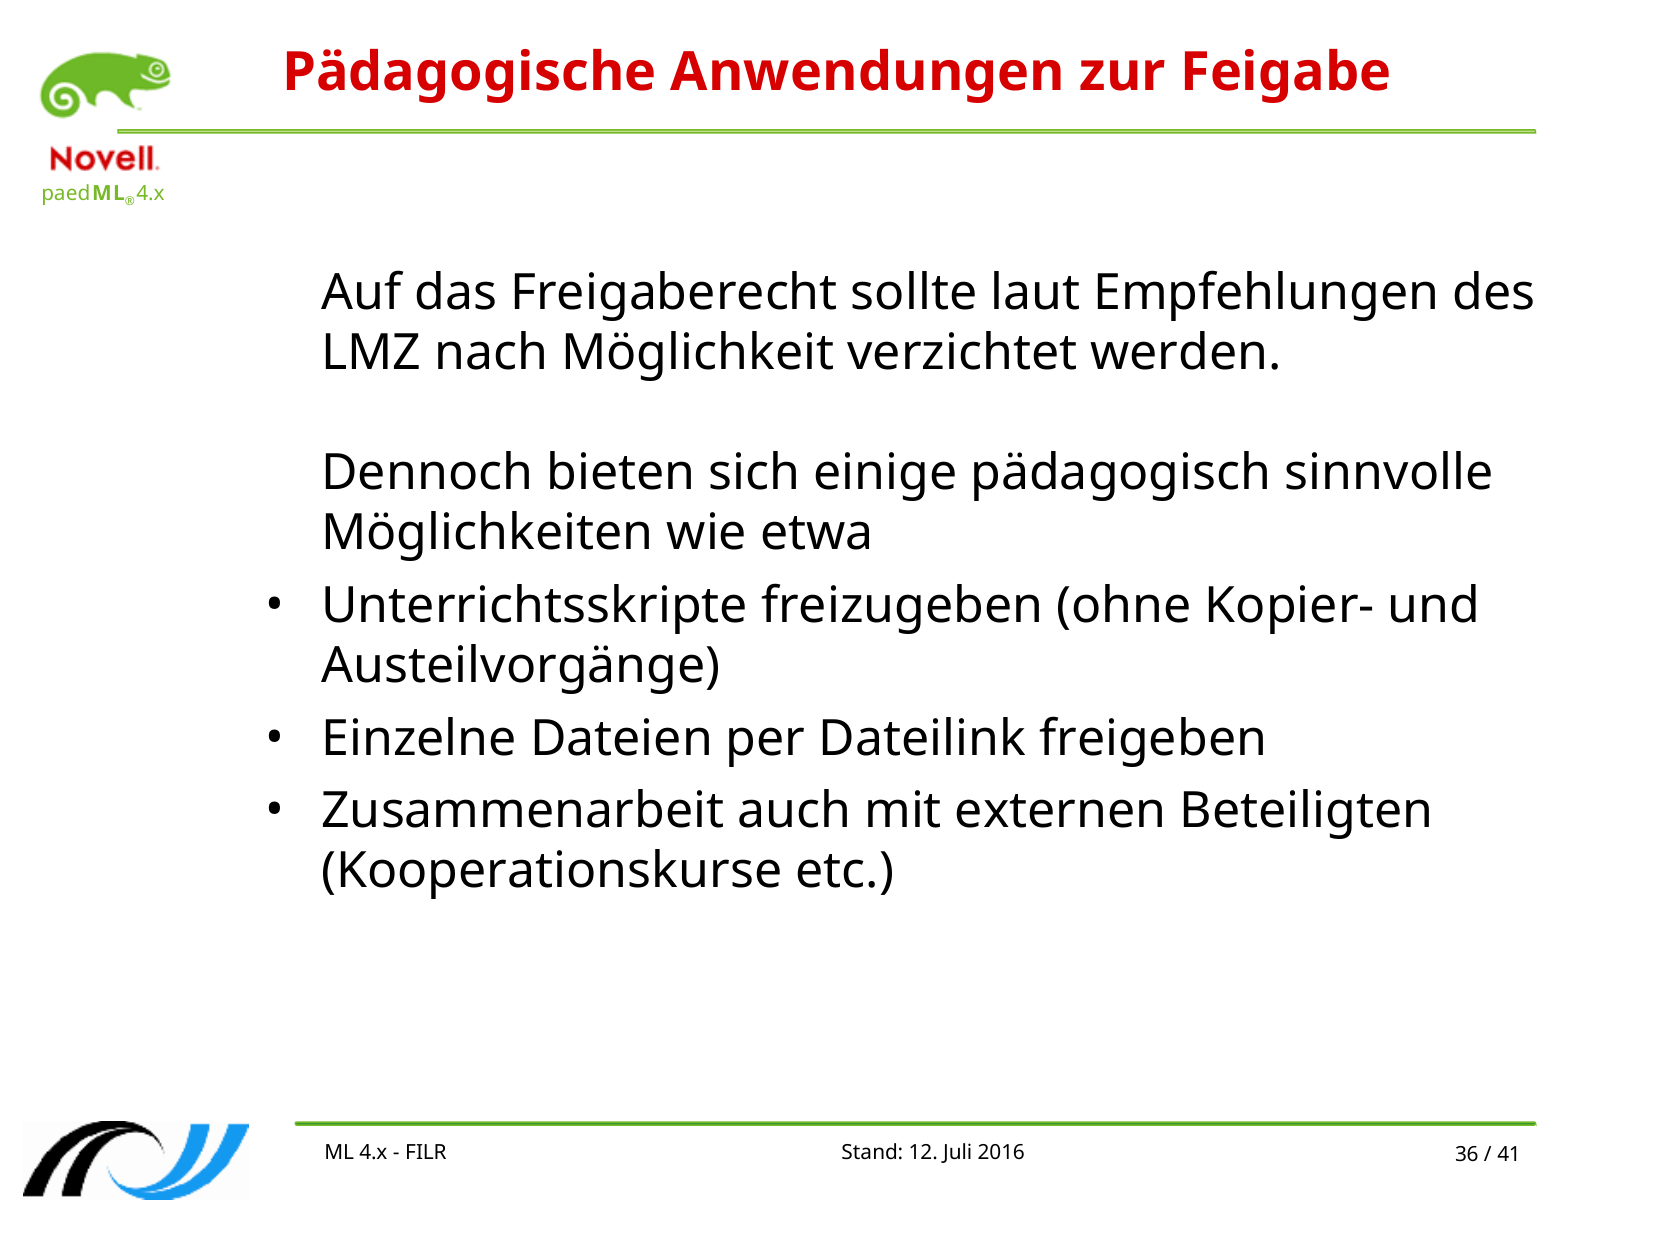

# Pädagogische Anwendungen zur Feigabe
Auf das Freigaberecht sollte laut Empfehlungen des LMZ nach Möglichkeit verzichtet werden.
Dennoch bieten sich einige pädagogisch sinnvolle Möglichkeiten wie etwa
Unterrichtsskripte freizugeben (ohne Kopier- und Austeilvorgänge)
Einzelne Dateien per Dateilink freigeben
Zusammenarbeit auch mit externen Beteiligten (Kooperationskurse etc.)
ML 4.x - FILR
12. Juli 2016
36